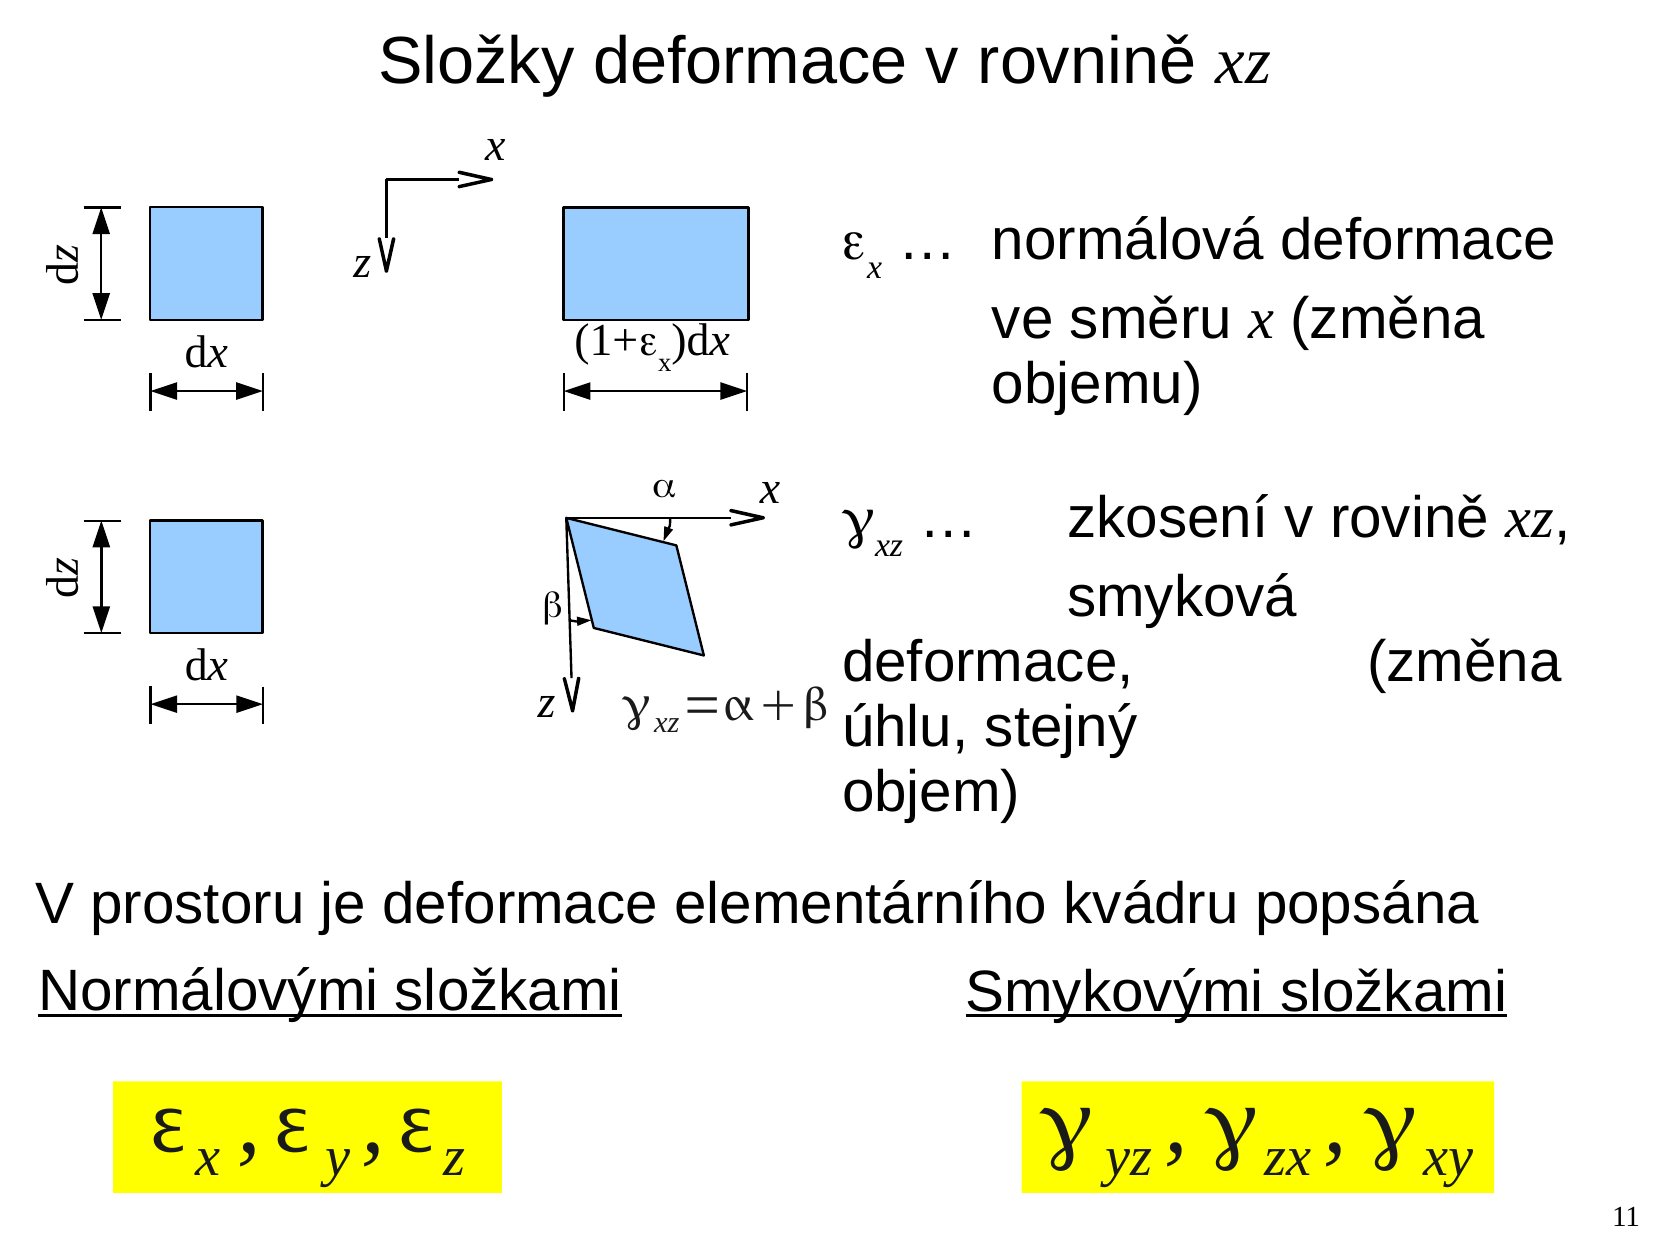

# Složky deformace v rovnině xz
x
ex … 	normálová deformace 			ve směru x (změna 				objemu)
z
dz
(1+ex)dx
dx
x
a
gxz … 	zkosení v rovině xz, 				smyková deformace, 			(změna úhlu, stejný 				objem)
dz
b
dx
z
V prostoru je deformace elementárního kvádru popsána
Normálovými složkami
Smykovými složkami
11